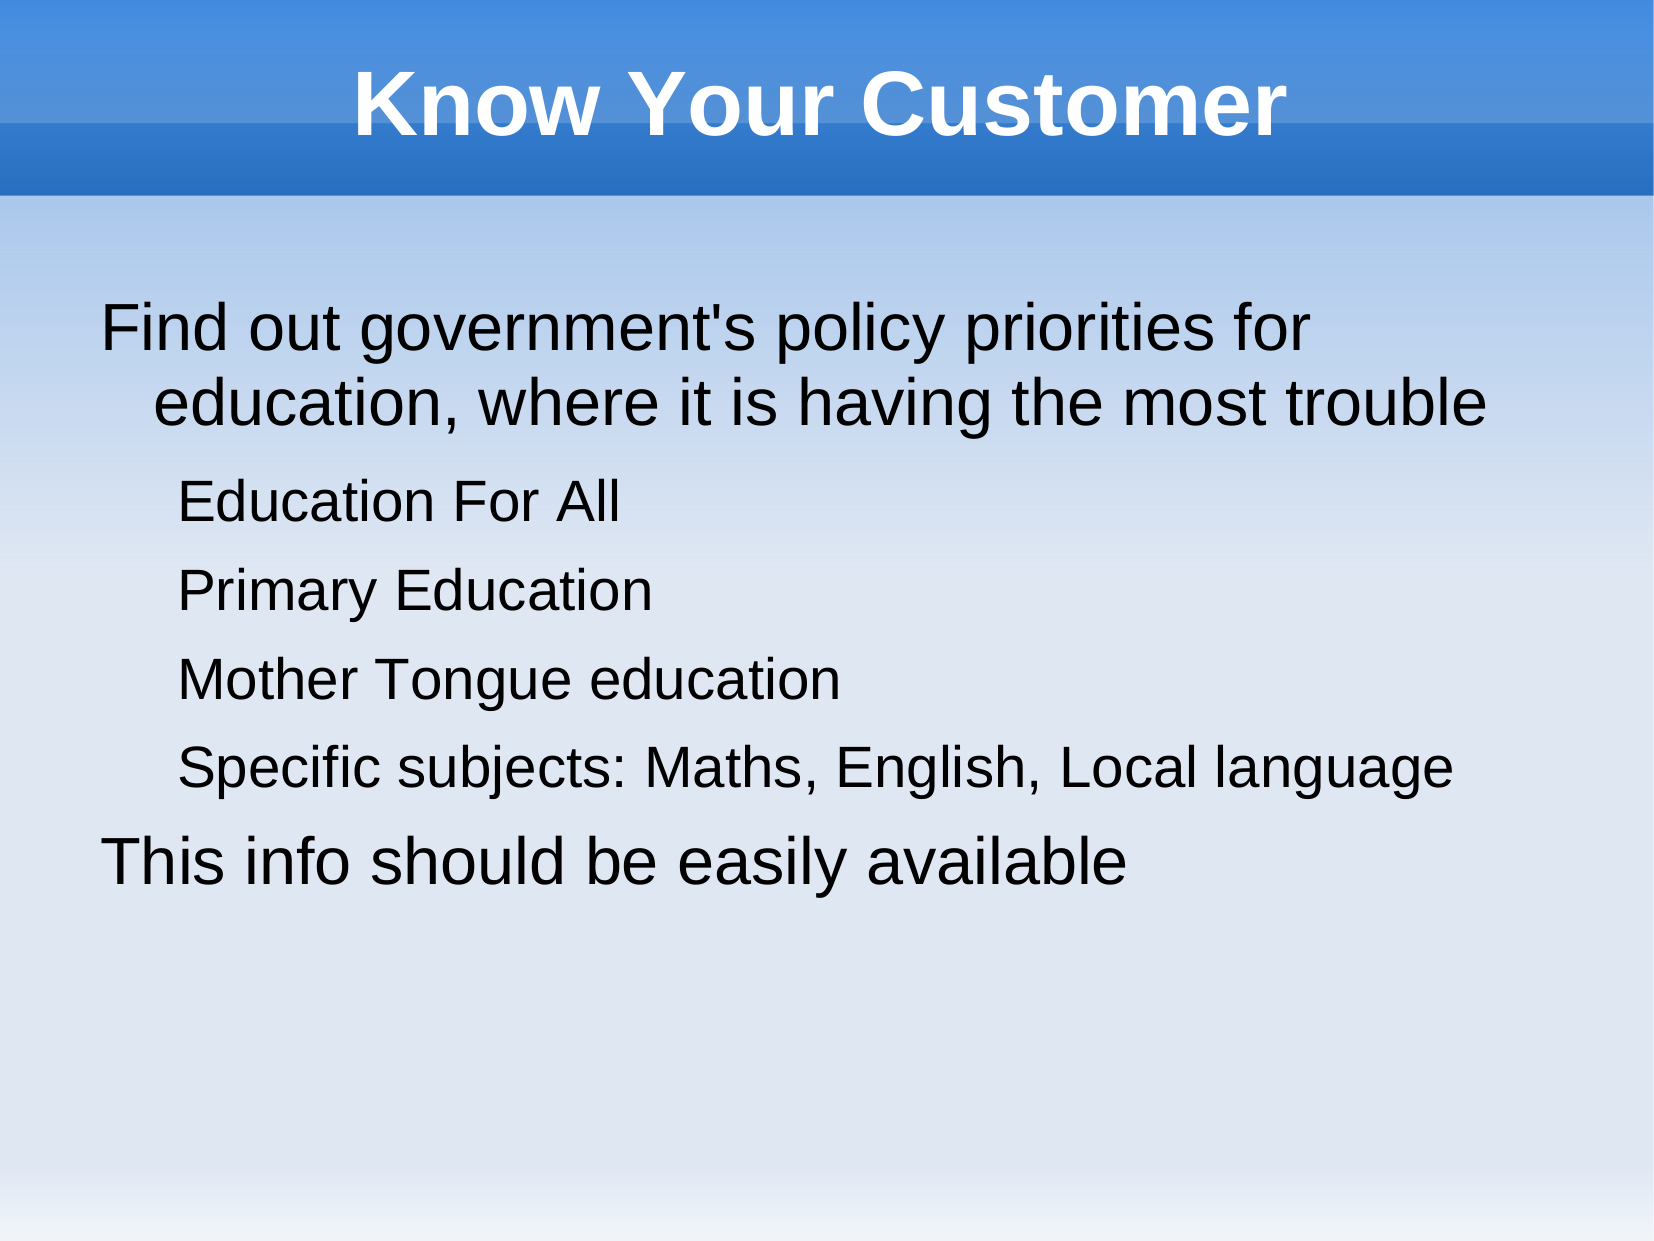

# Know Your Customer
Find out government's policy priorities for education, where it is having the most trouble
Education For All
Primary Education
Mother Tongue education
Specific subjects: Maths, English, Local language
This info should be easily available